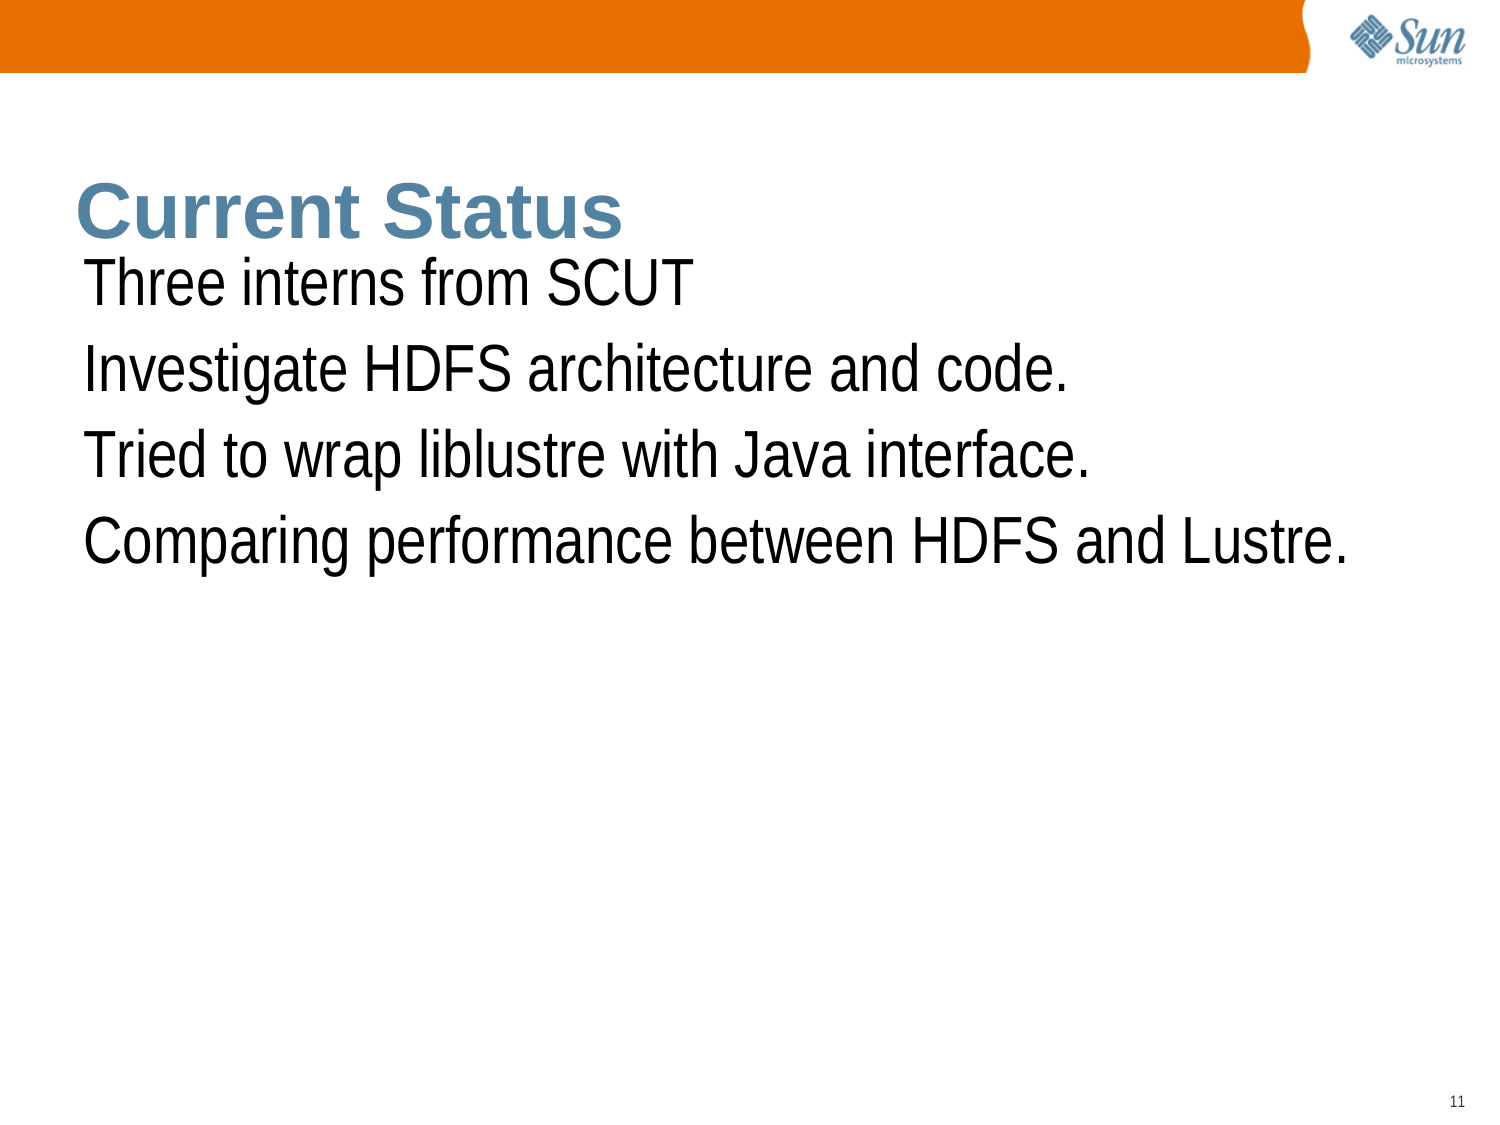

# Current Status
Three interns from SCUT
Investigate HDFS architecture and code.
Tried to wrap liblustre with Java interface.
Comparing performance between HDFS and Lustre.